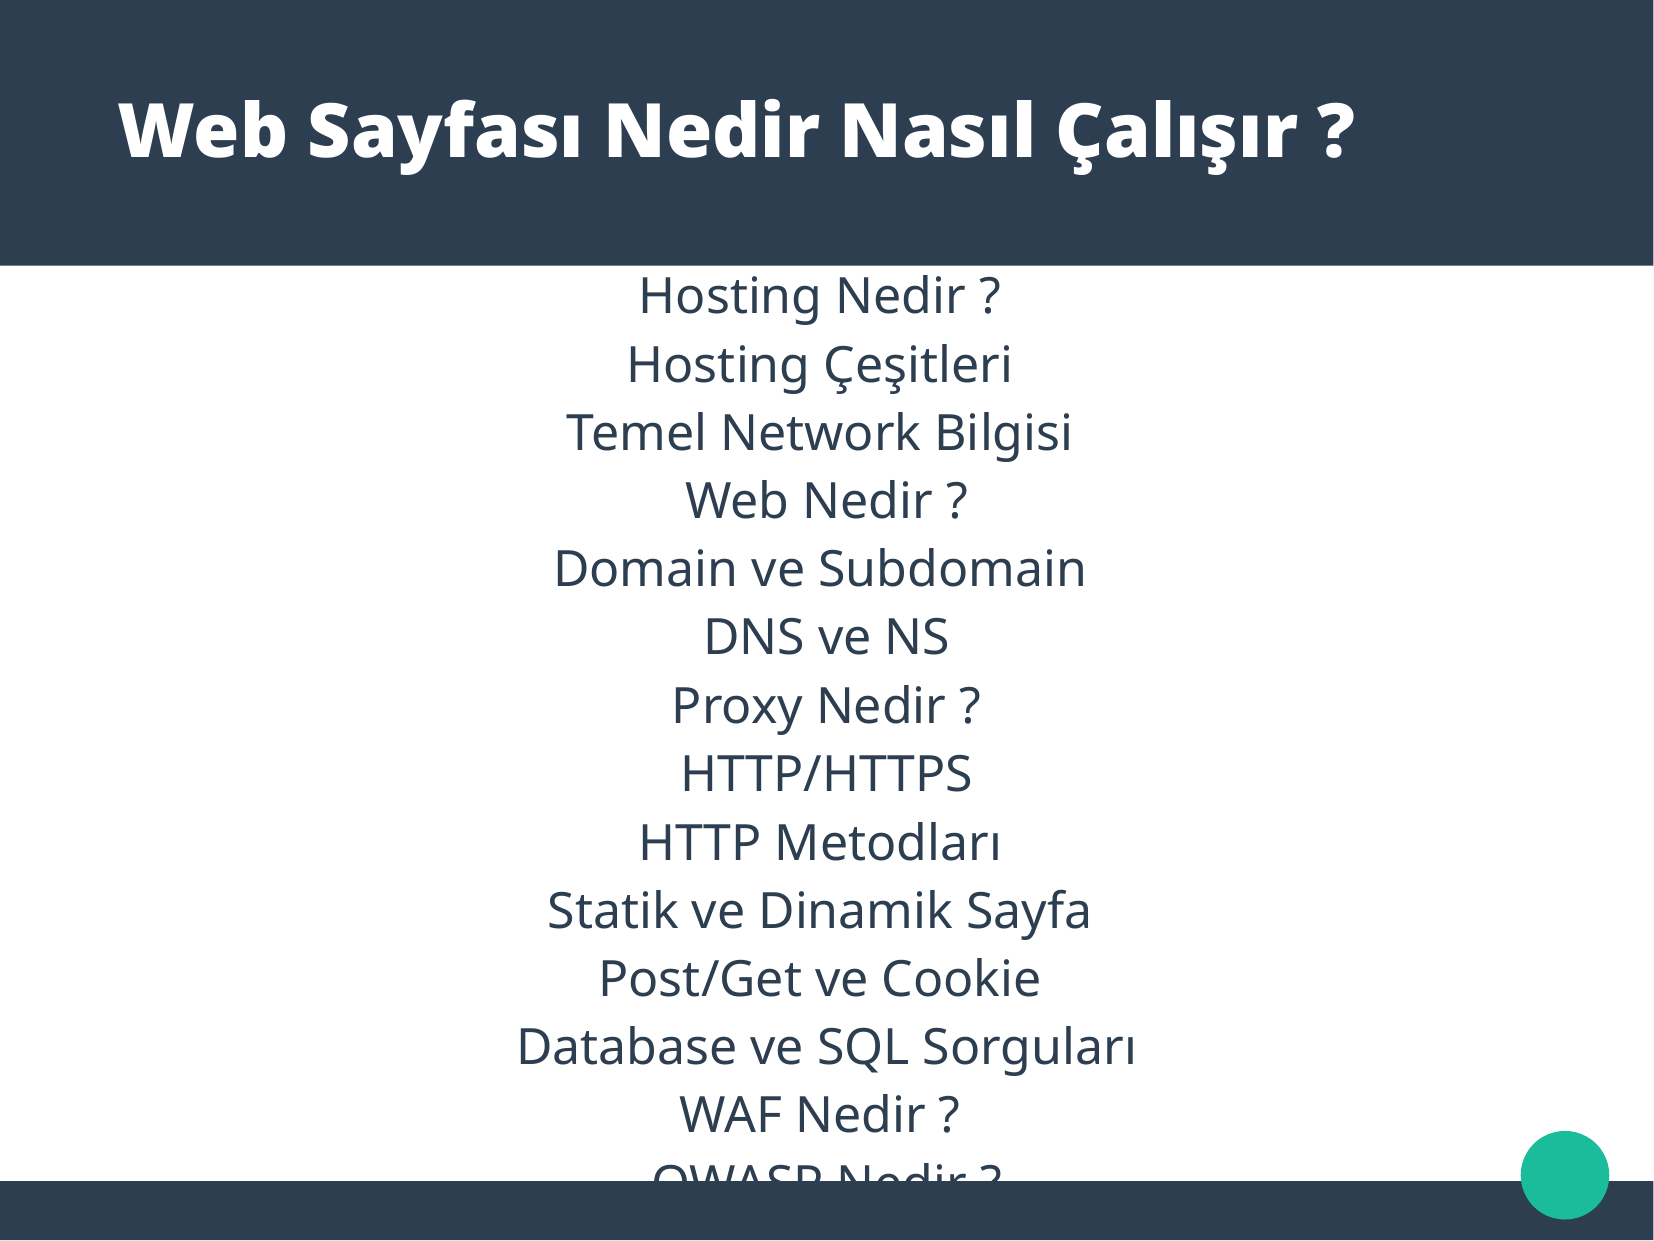

# Web Sayfası Nedir Nasıl Çalışır ?
Hosting Nedir ?
 Hosting Çeşitleri
Temel Network Bilgisi
Web Nedir ?
Domain ve Subdomain
DNS ve NS
Proxy Nedir ?
HTTP/HTTPS
HTTP Metodları
Statik ve Dinamik Sayfa
Post/Get ve Cookie
Database ve SQL Sorguları
WAF Nedir ?
OWASP Nedir ?